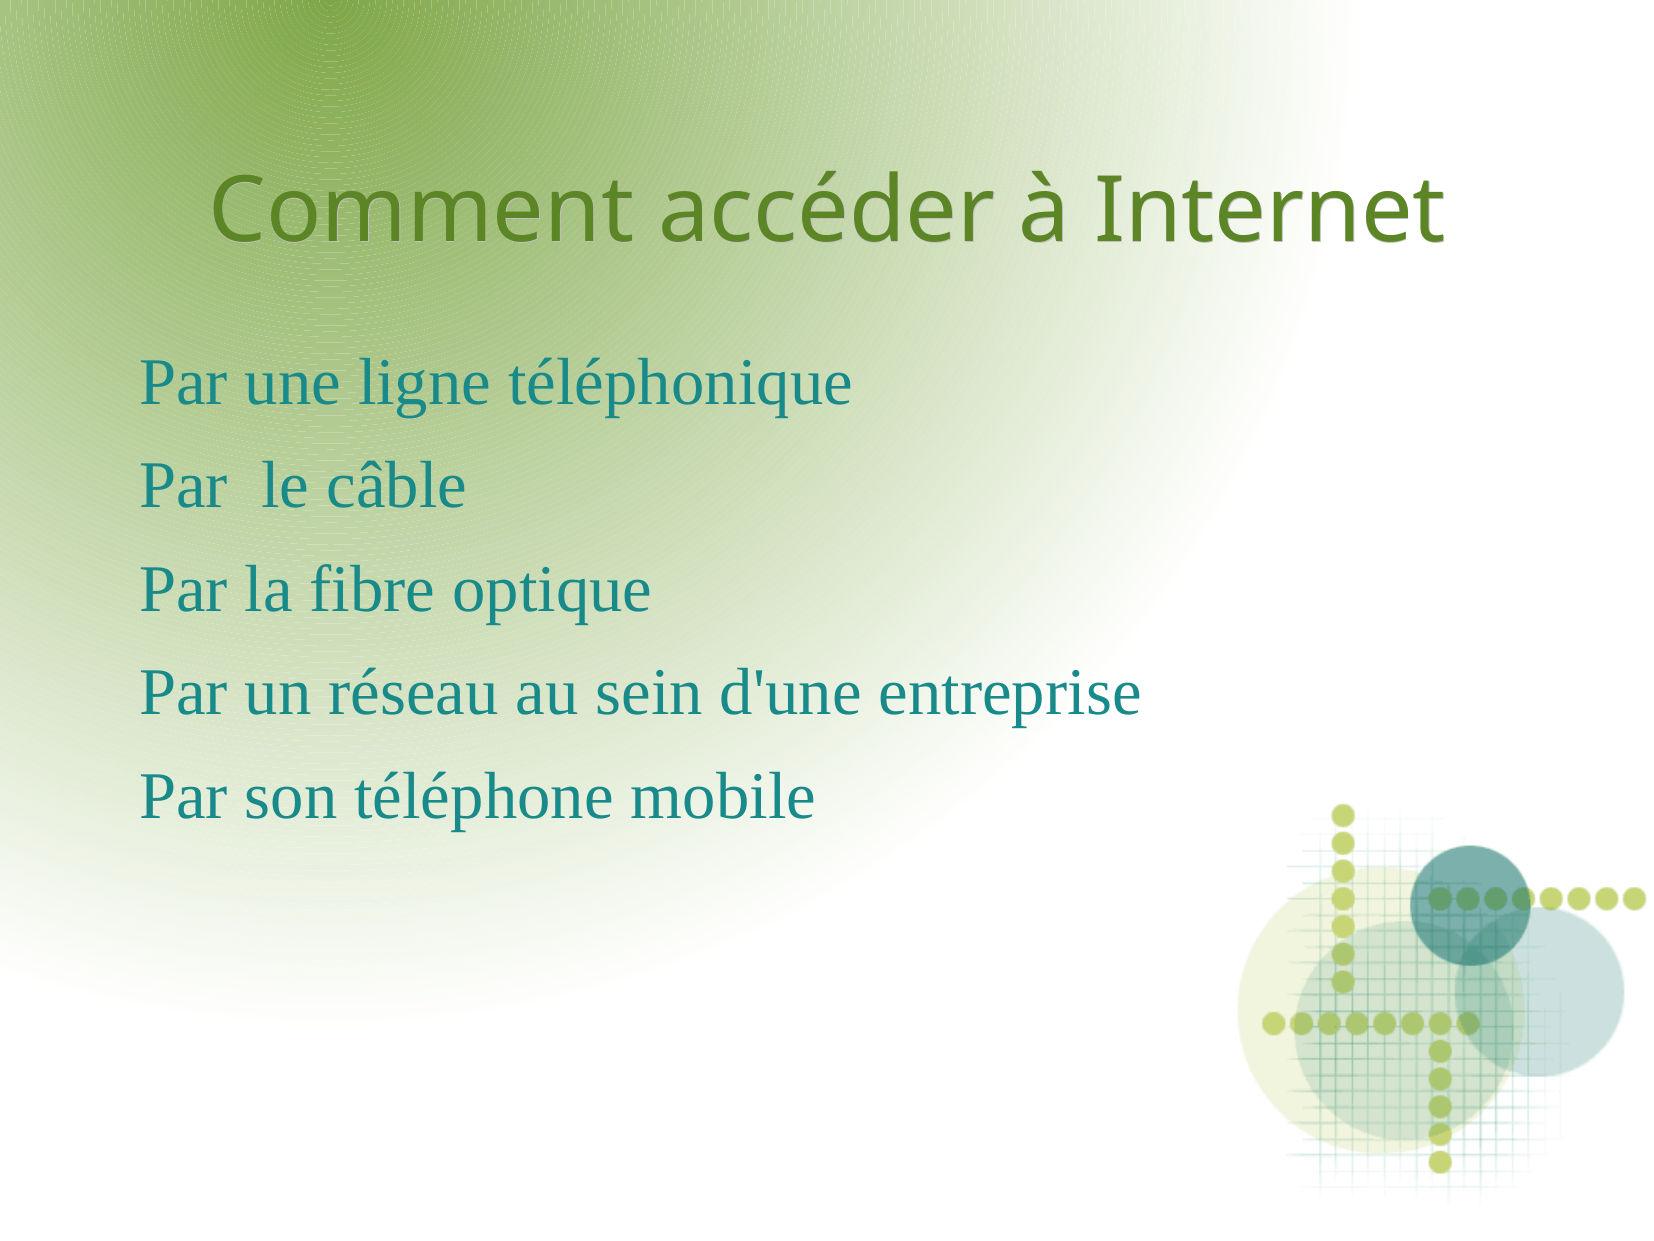

# Comment accéder à Internet
Par une ligne téléphonique
Par le câble
Par la fibre optique
Par un réseau au sein d'une entreprise
Par son téléphone mobile